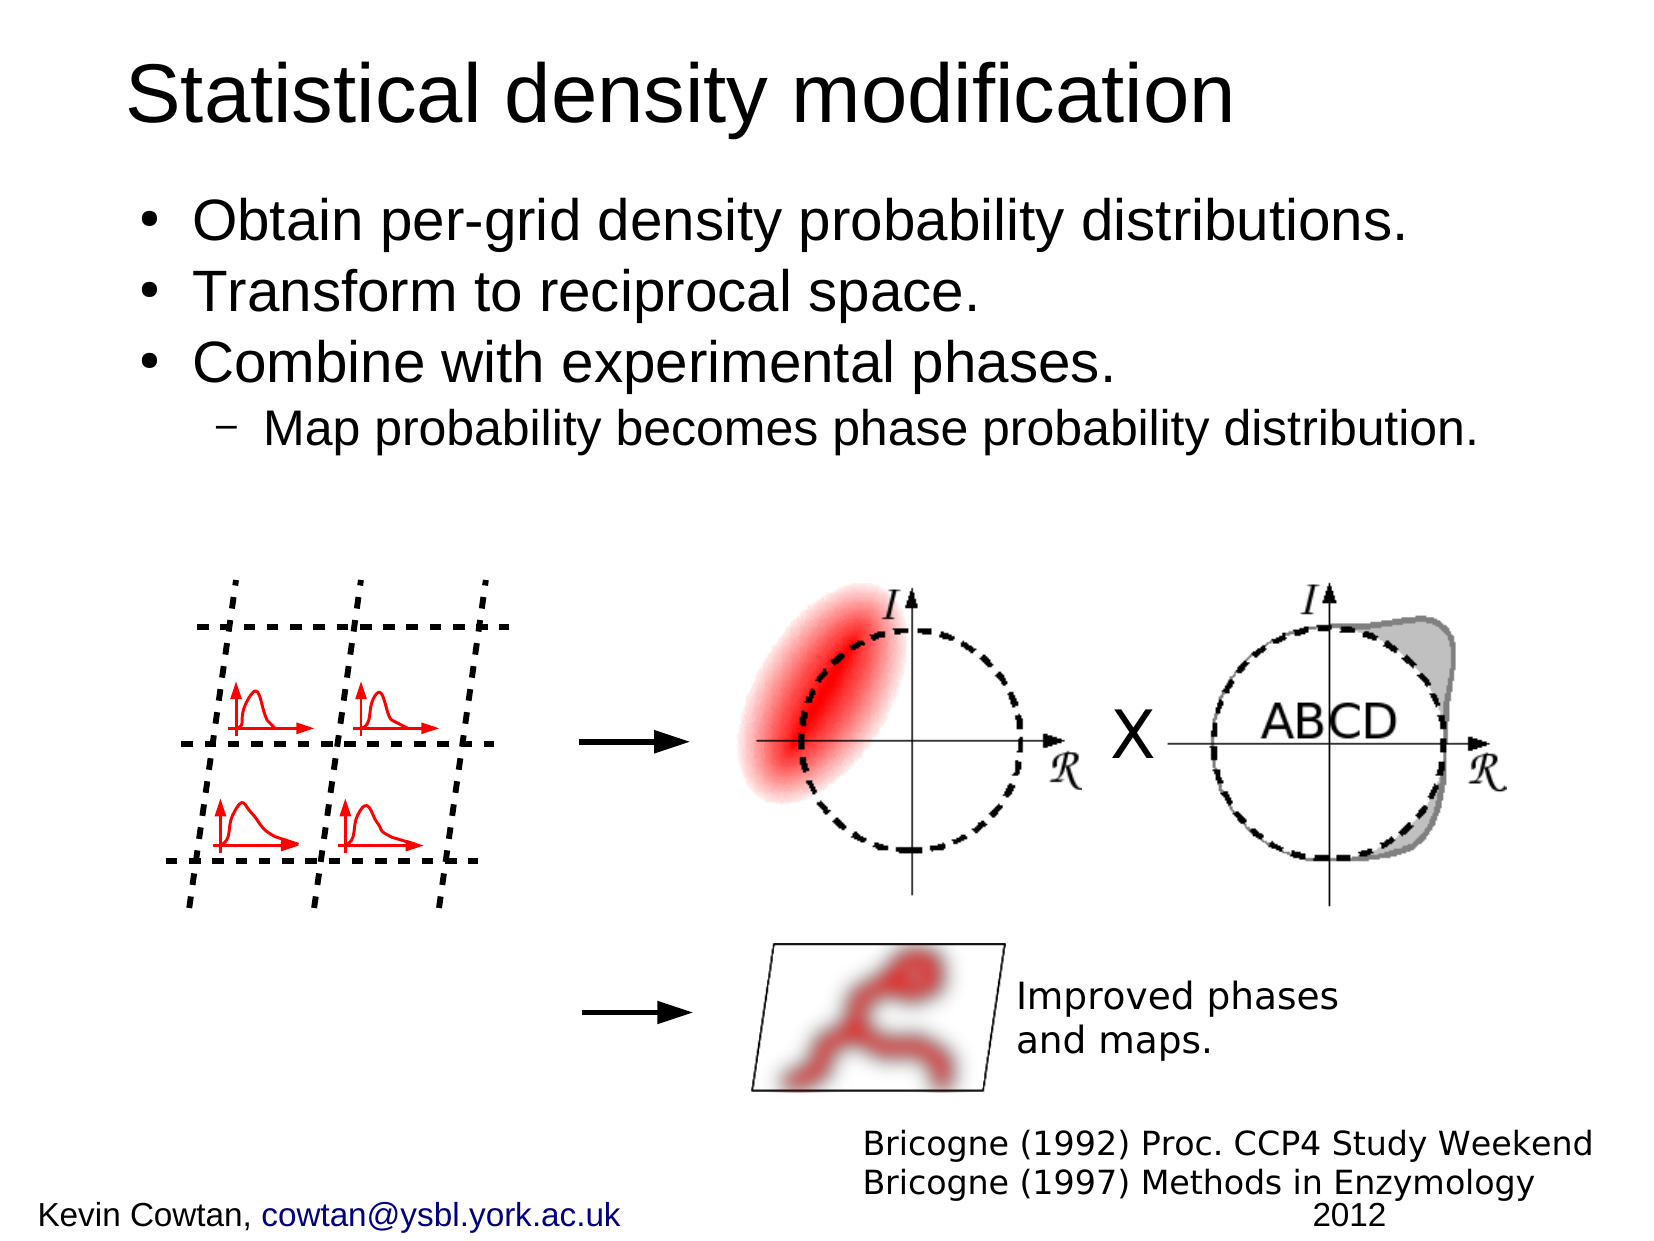

# Statistical density modification
Obtain per-grid density probability distributions.
Transform to reciprocal space.
Combine with experimental phases.
Map probability becomes phase probability distribution.
X
Improved phases
and maps.
Bricogne (1992) Proc. CCP4 Study Weekend
Bricogne (1997) Methods in Enzymology